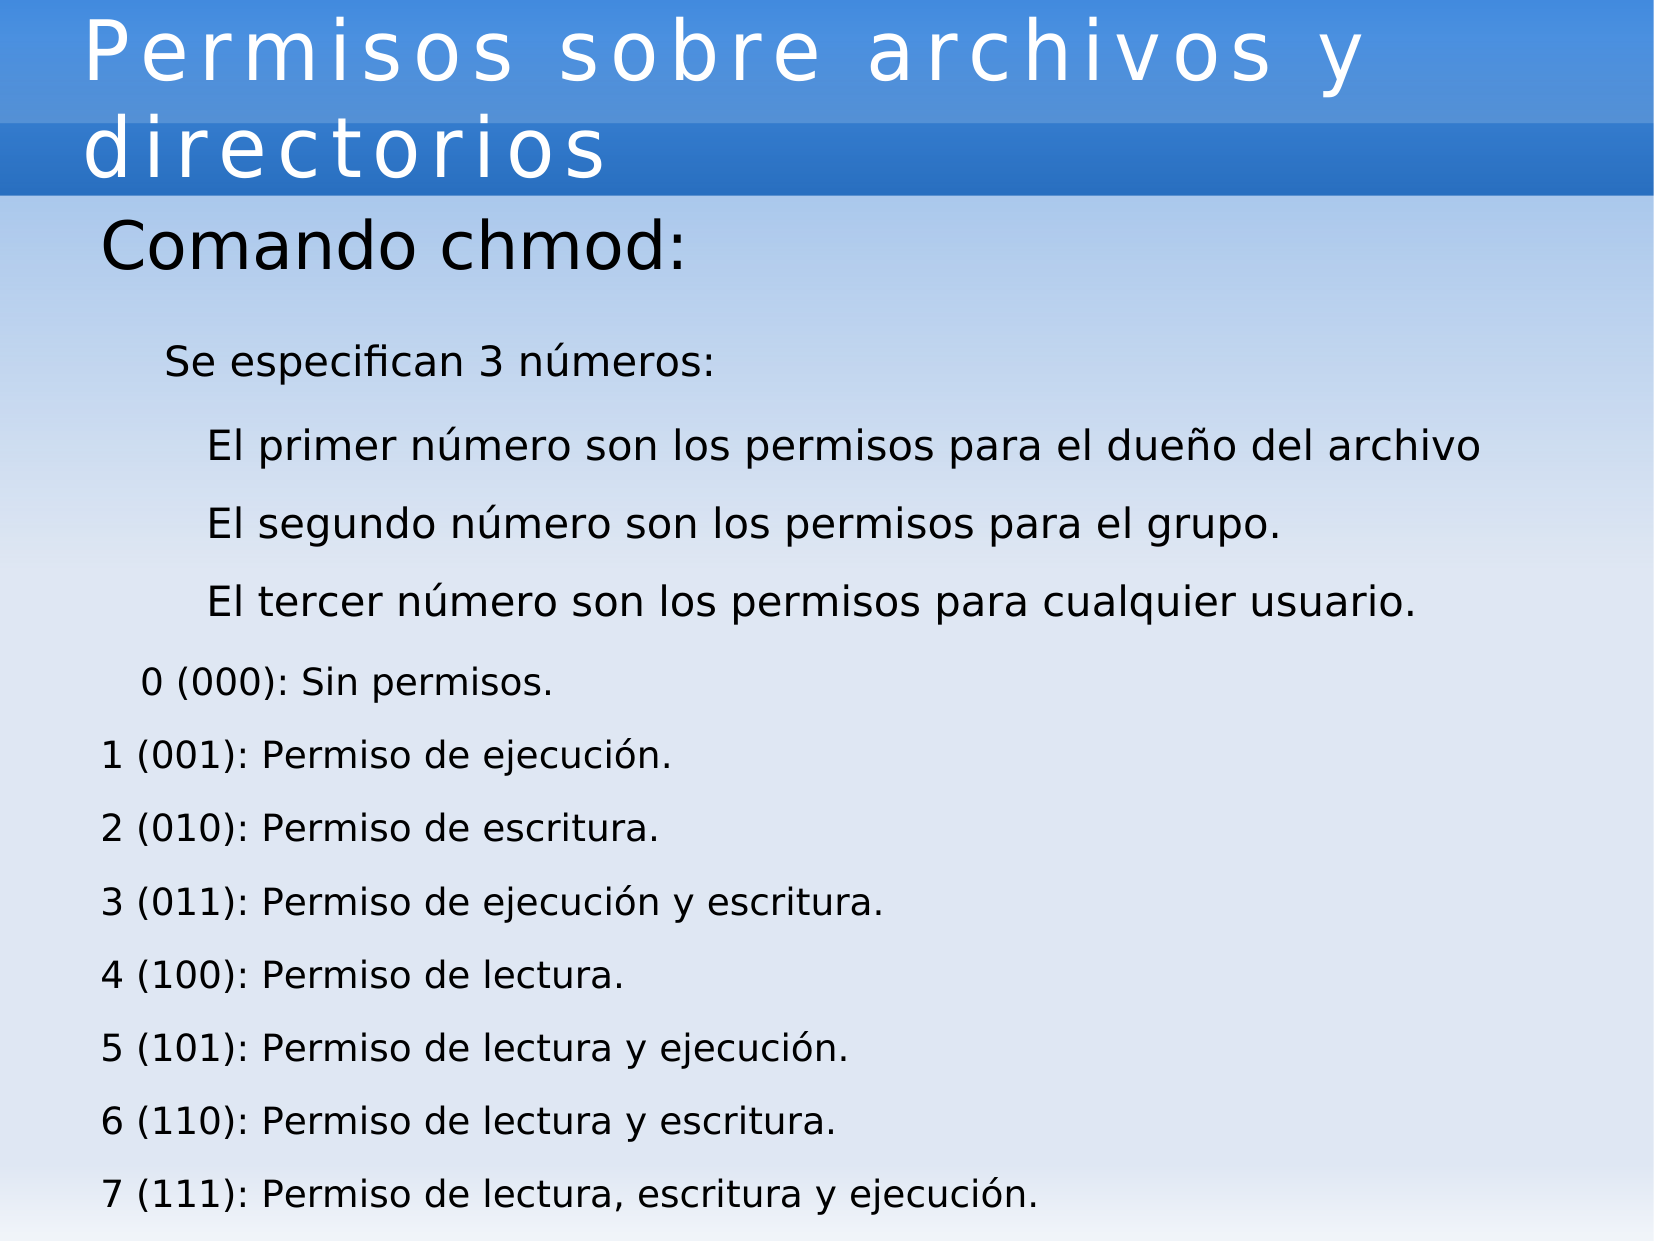

# Permisos sobre archivos y directorios
Comando chmod:
 Se especiﬁcan 3 números:
 El primer número son los permisos para el dueño del archivo
 El segundo número son los permisos para el grupo.
 El tercer número son los permisos para cualquier usuario.
 0 (000): Sin permisos.
1 (001): Permiso de ejecución.
2 (010): Permiso de escritura.
3 (011): Permiso de ejecución y escritura.
4 (100): Permiso de lectura.
5 (101): Permiso de lectura y ejecución.
6 (110): Permiso de lectura y escritura.
7 (111): Permiso de lectura, escritura y ejecución.